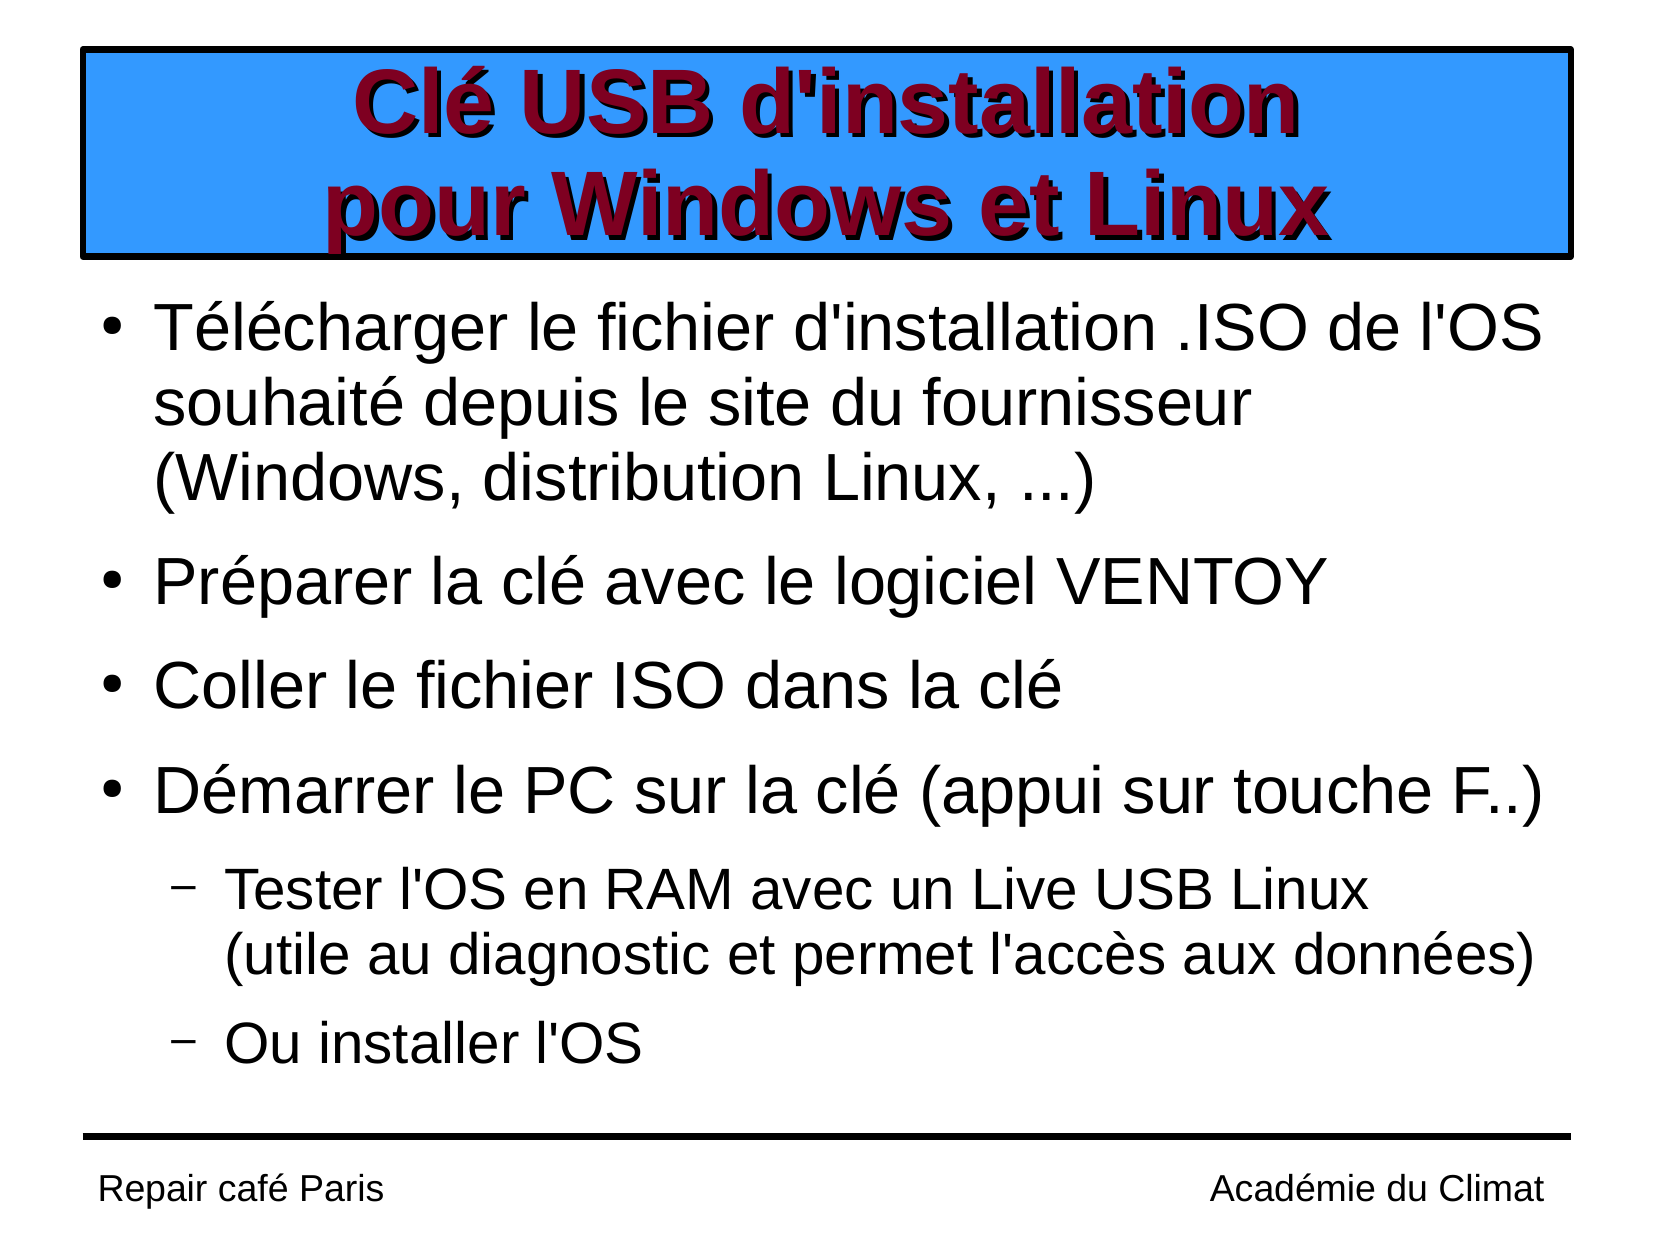

# Clé USB d'installation pour Windows et Linux
Télécharger le fichier d'installation .ISO de l'OS souhaité depuis le site du fournisseur (Windows, distribution Linux, ...)
Préparer la clé avec le logiciel VENTOY
Coller le fichier ISO dans la clé
Démarrer le PC sur la clé (appui sur touche F..)
Tester l'OS en RAM avec un Live USB Linux (utile au diagnostic et permet l'accès aux données)
Ou installer l'OS
Repair café Paris	Académie du Climat